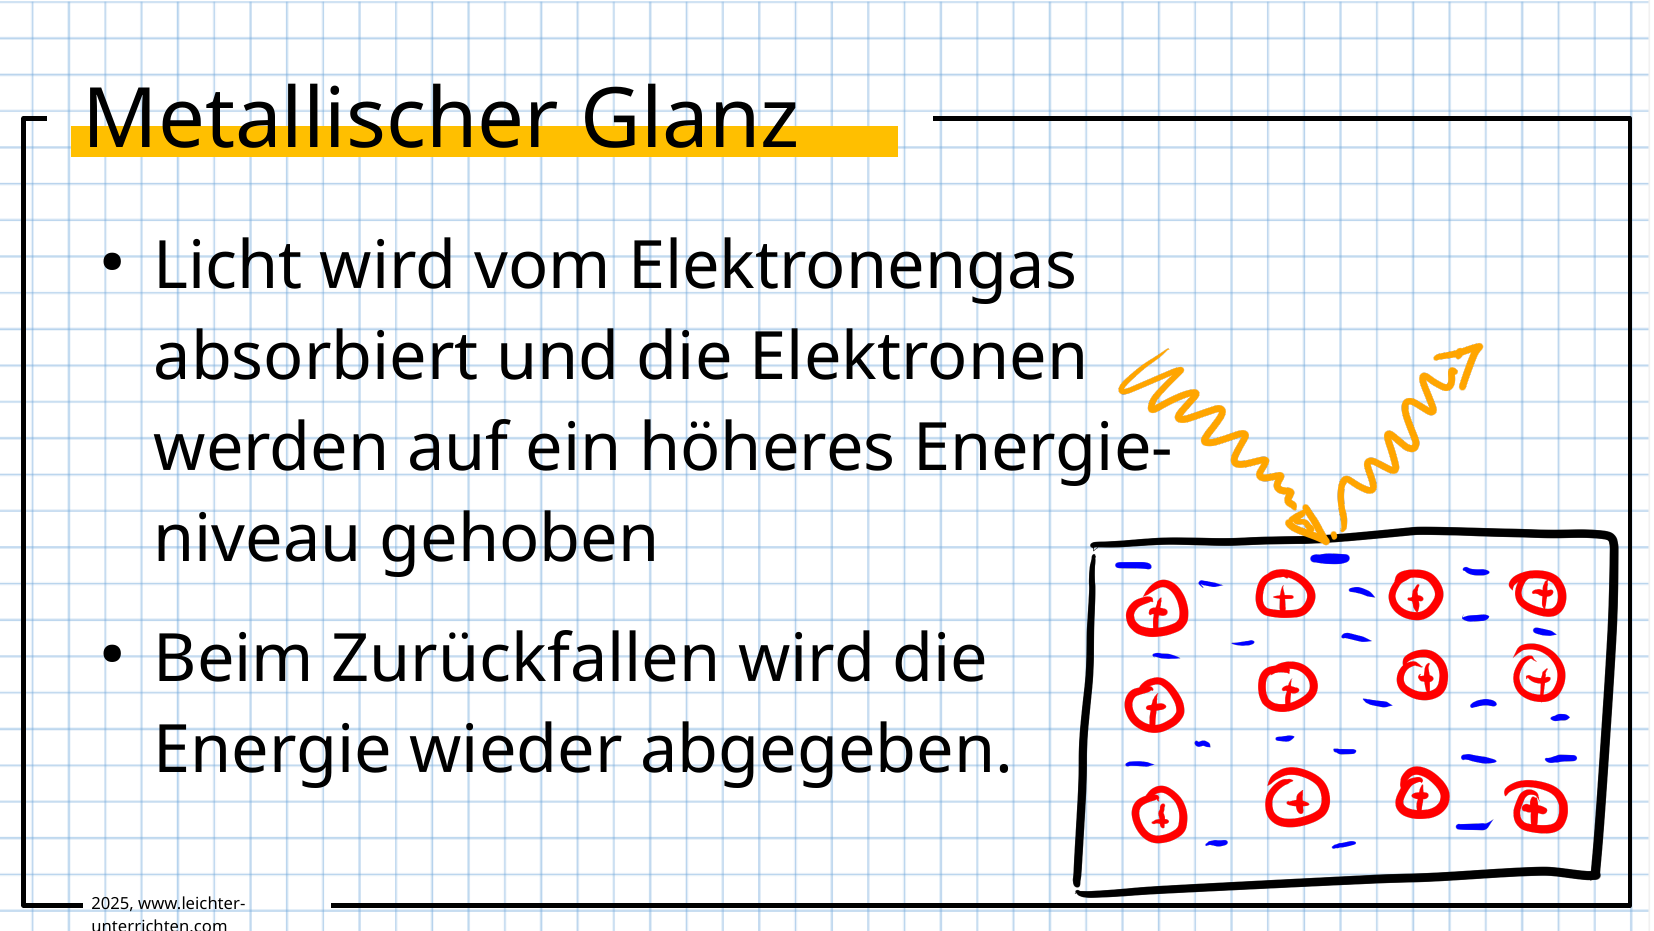

# Metallischer Glanz
Licht wird vom Elektronengas
absorbiert und die Elektronen
werden auf ein höheres Energie-
niveau gehoben
Beim Zurückfallen wird die
Energie wieder abgegeben.